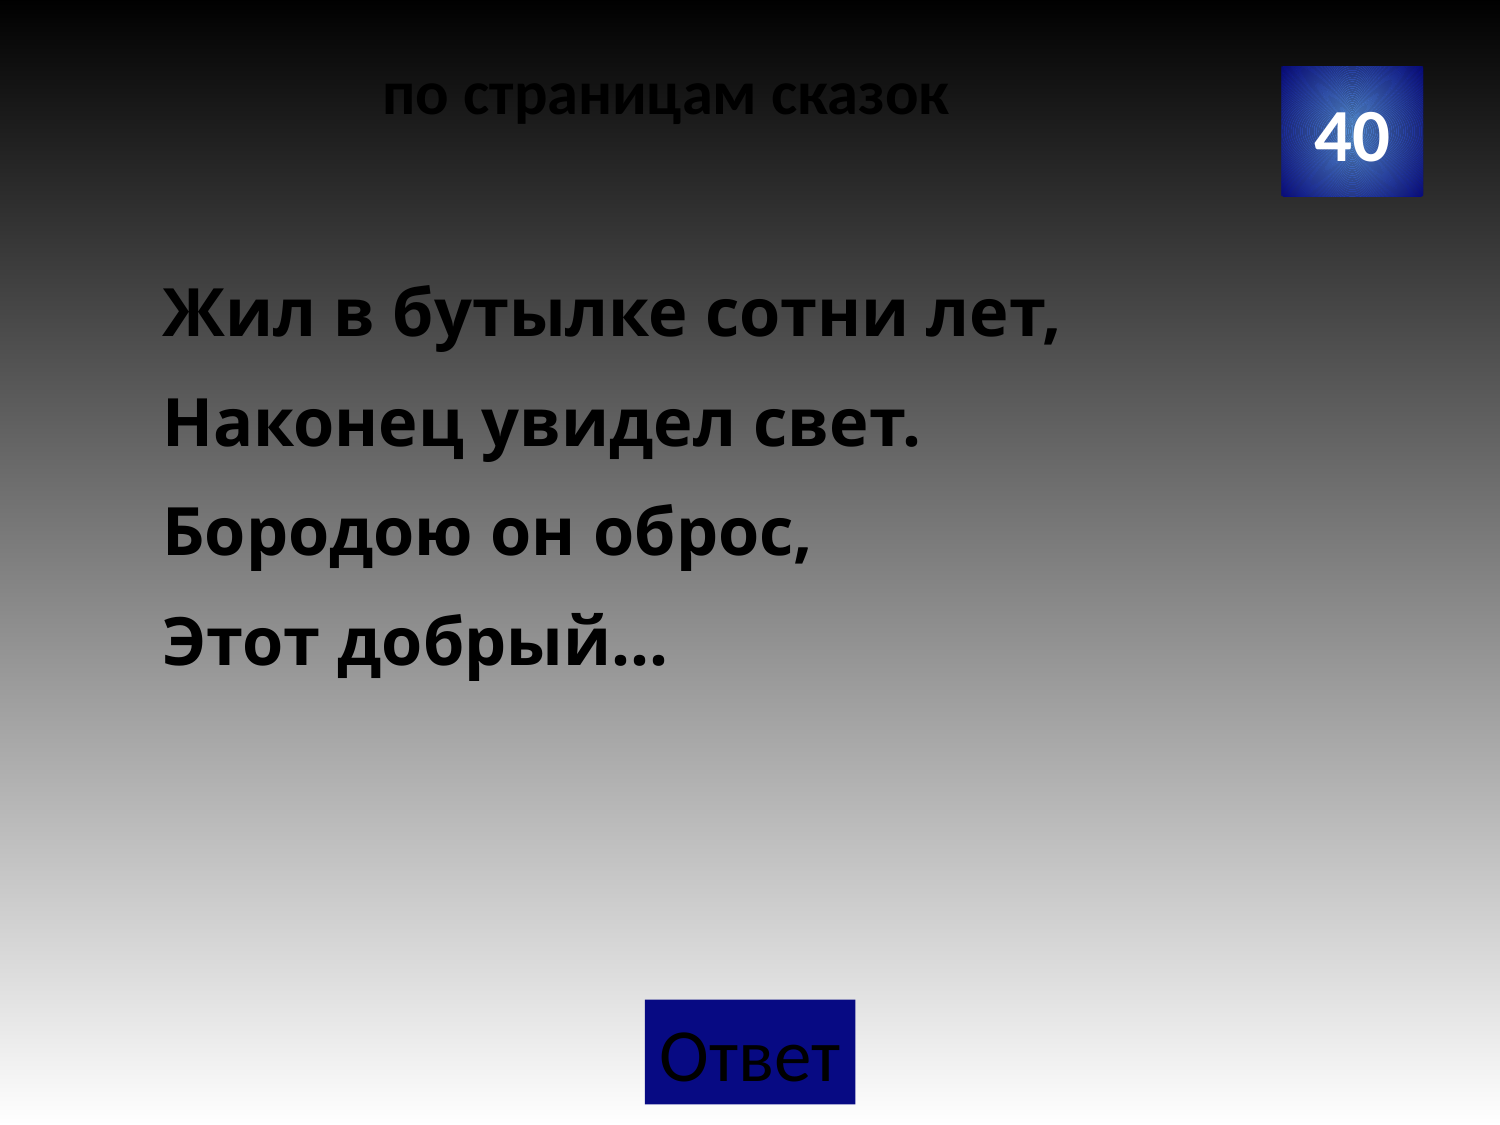

# по страницам сказок
40
Жил в бутылке сотни лет,
Наконец увидел свет.
Бородою он оброс,
Этот добрый...